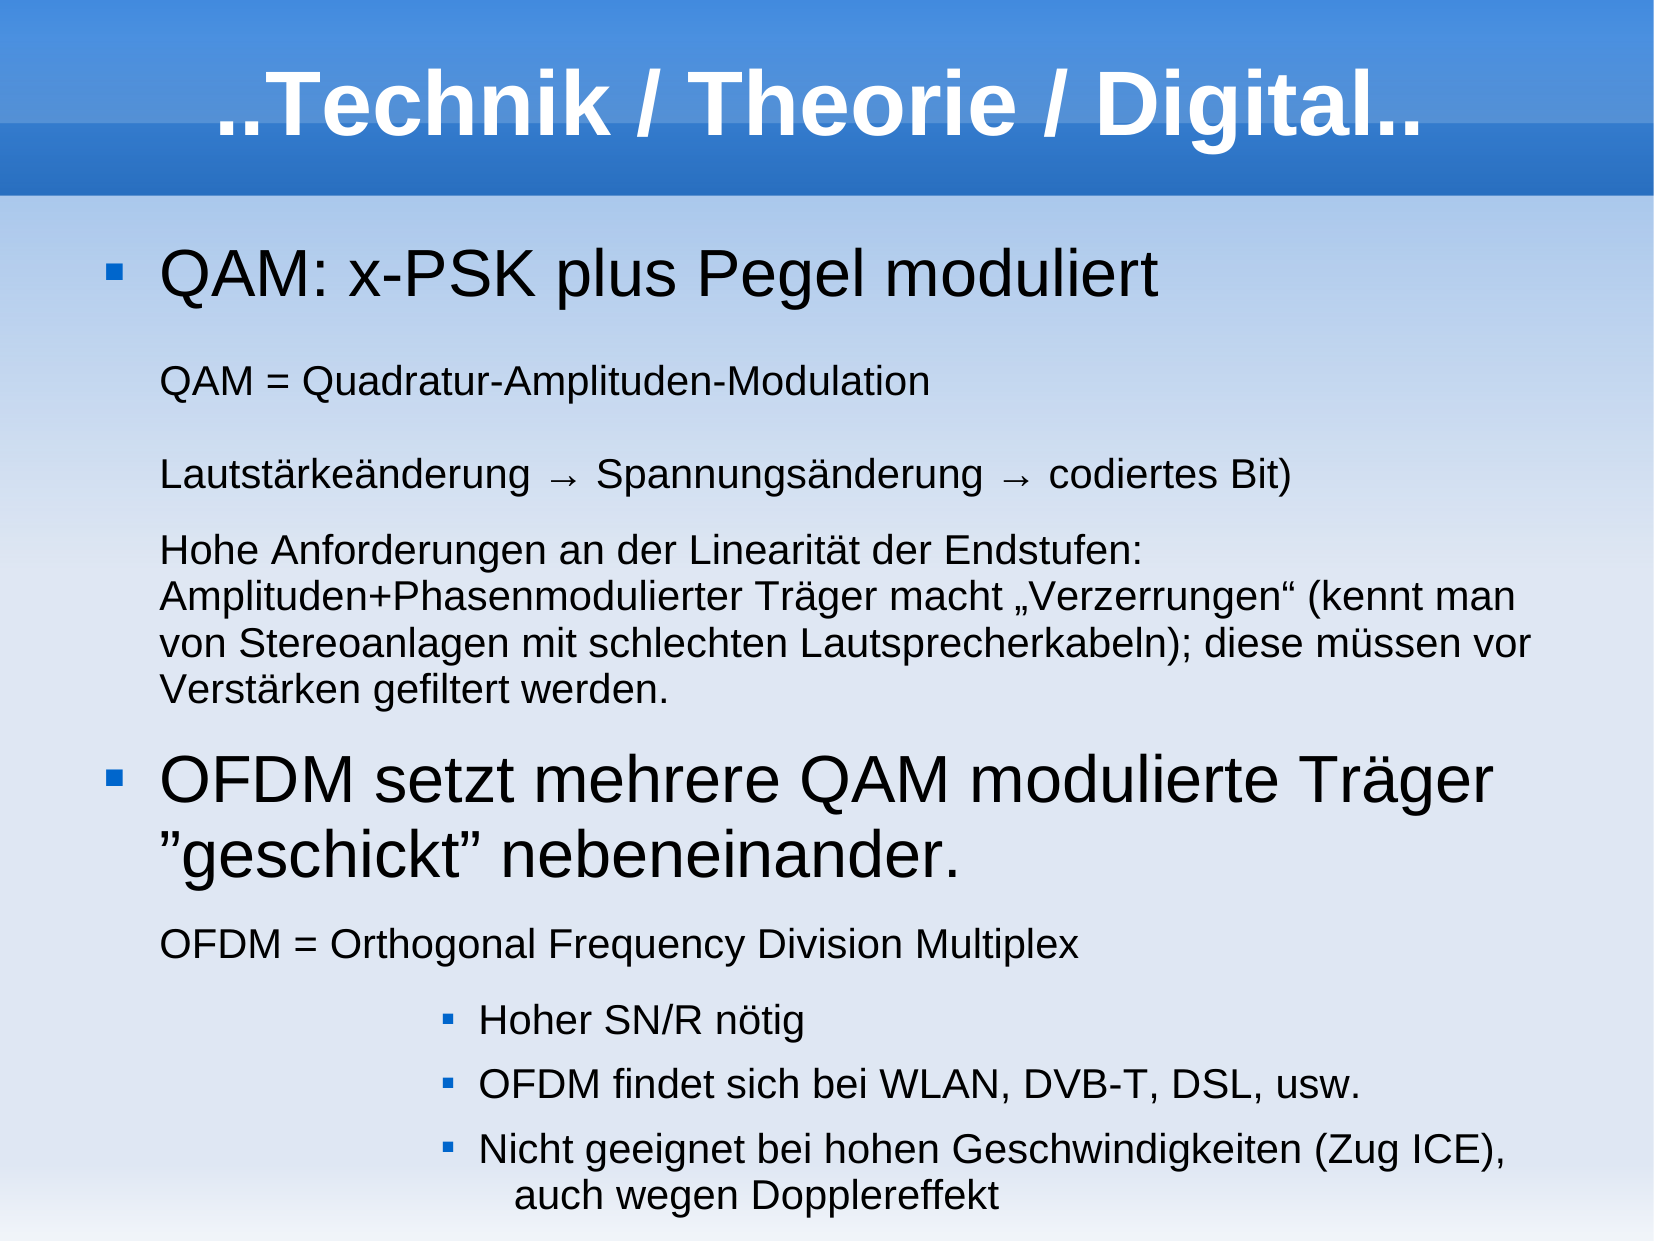

# ..Technik / Theorie / Digital..
QAM: x-PSK plus Pegel moduliert
QAM = Quadratur-Amplituden-Modulation
Lautstärkeänderung → Spannungsänderung → codiertes Bit)
Hohe Anforderungen an der Linearität der Endstufen:
Amplituden+Phasenmodulierter Träger macht „Verzerrungen“ (kennt man von Stereoanlagen mit schlechten Lautsprecherkabeln); diese müssen vor Verstärken gefiltert werden.
OFDM setzt mehrere QAM modulierte Träger ”geschickt” nebeneinander.
OFDM = Orthogonal Frequency Division Multiplex
Hoher SN/R nötig
OFDM findet sich bei WLAN, DVB-T, DSL, usw.
Nicht geeignet bei hohen Geschwindigkeiten (Zug ICE), auch wegen Dopplereffekt